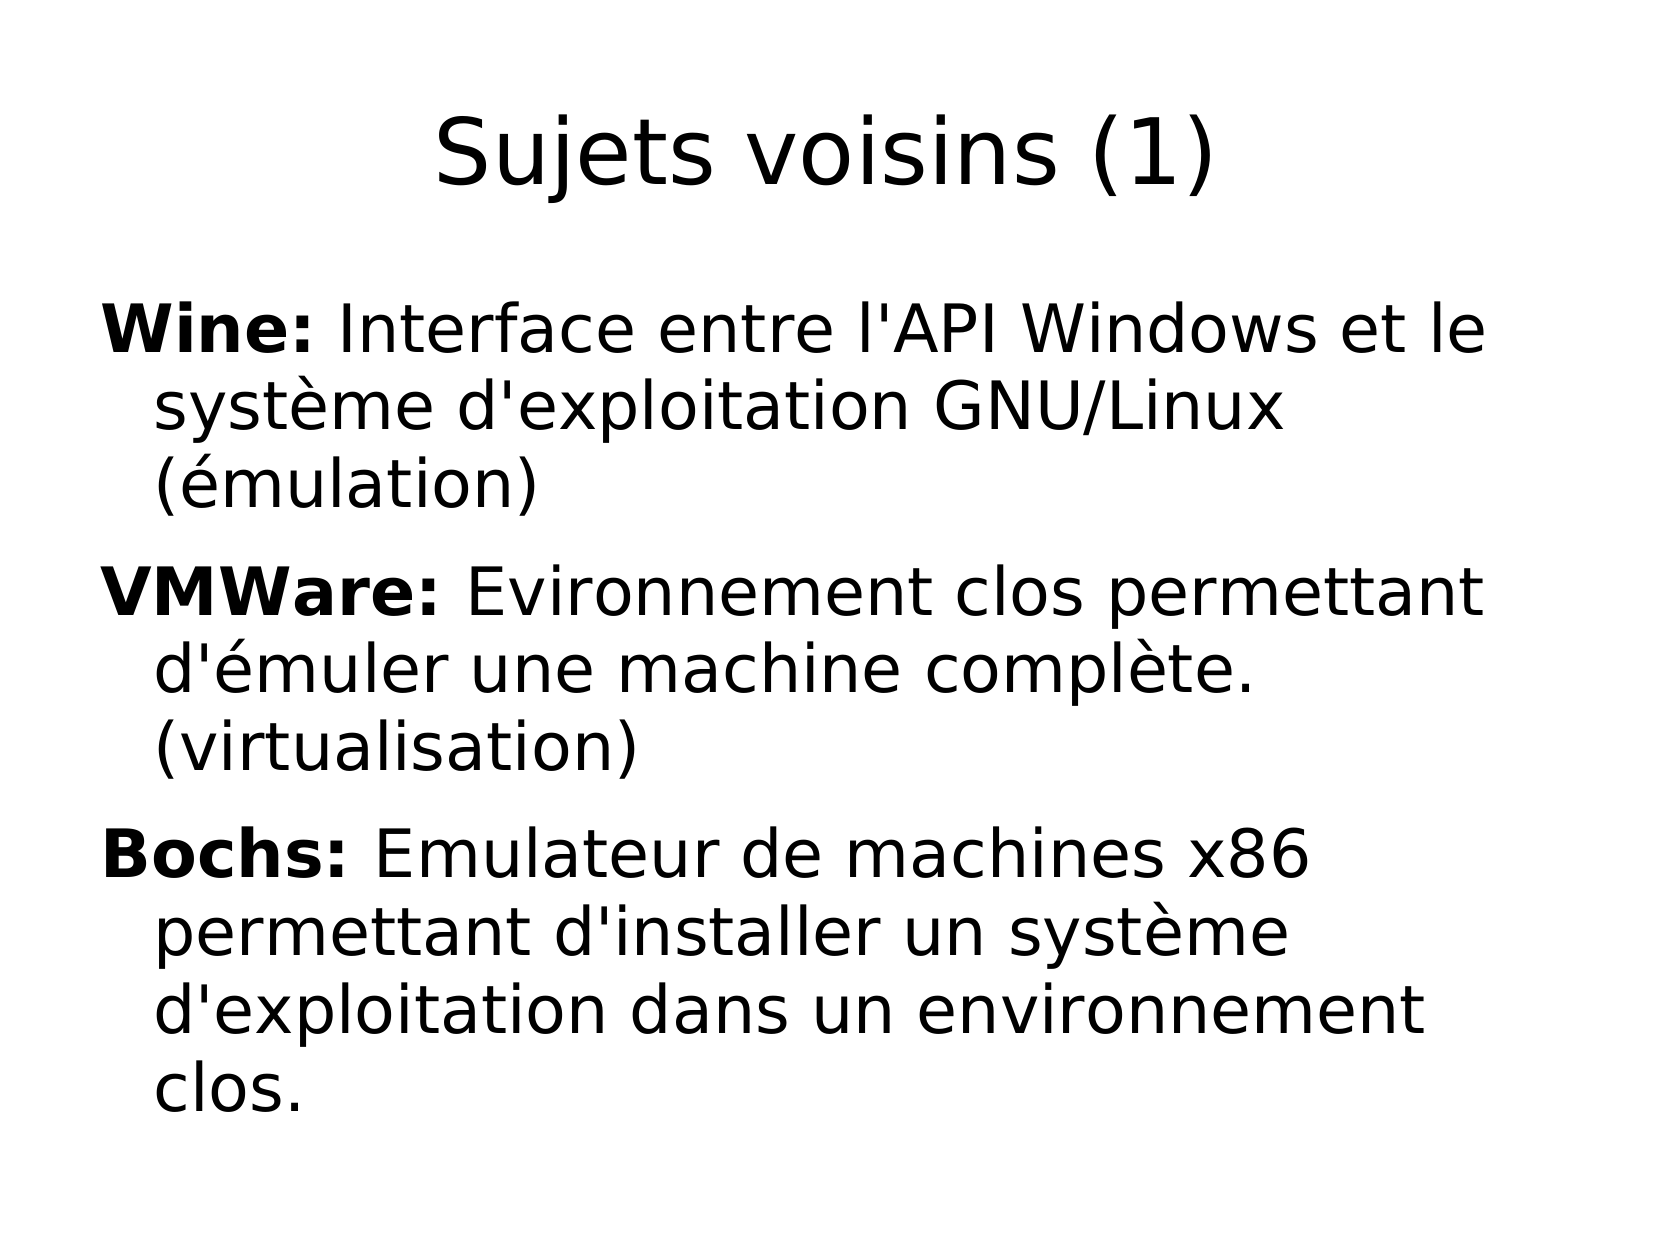

# Sujets voisins (1)
Wine: Interface entre l'API Windows et le système d'exploitation GNU/Linux (émulation)
VMWare: Evironnement clos permettant d'émuler une machine complète. (virtualisation)
Bochs: Emulateur de machines x86 permettant d'installer un système d'exploitation dans un environnement clos.